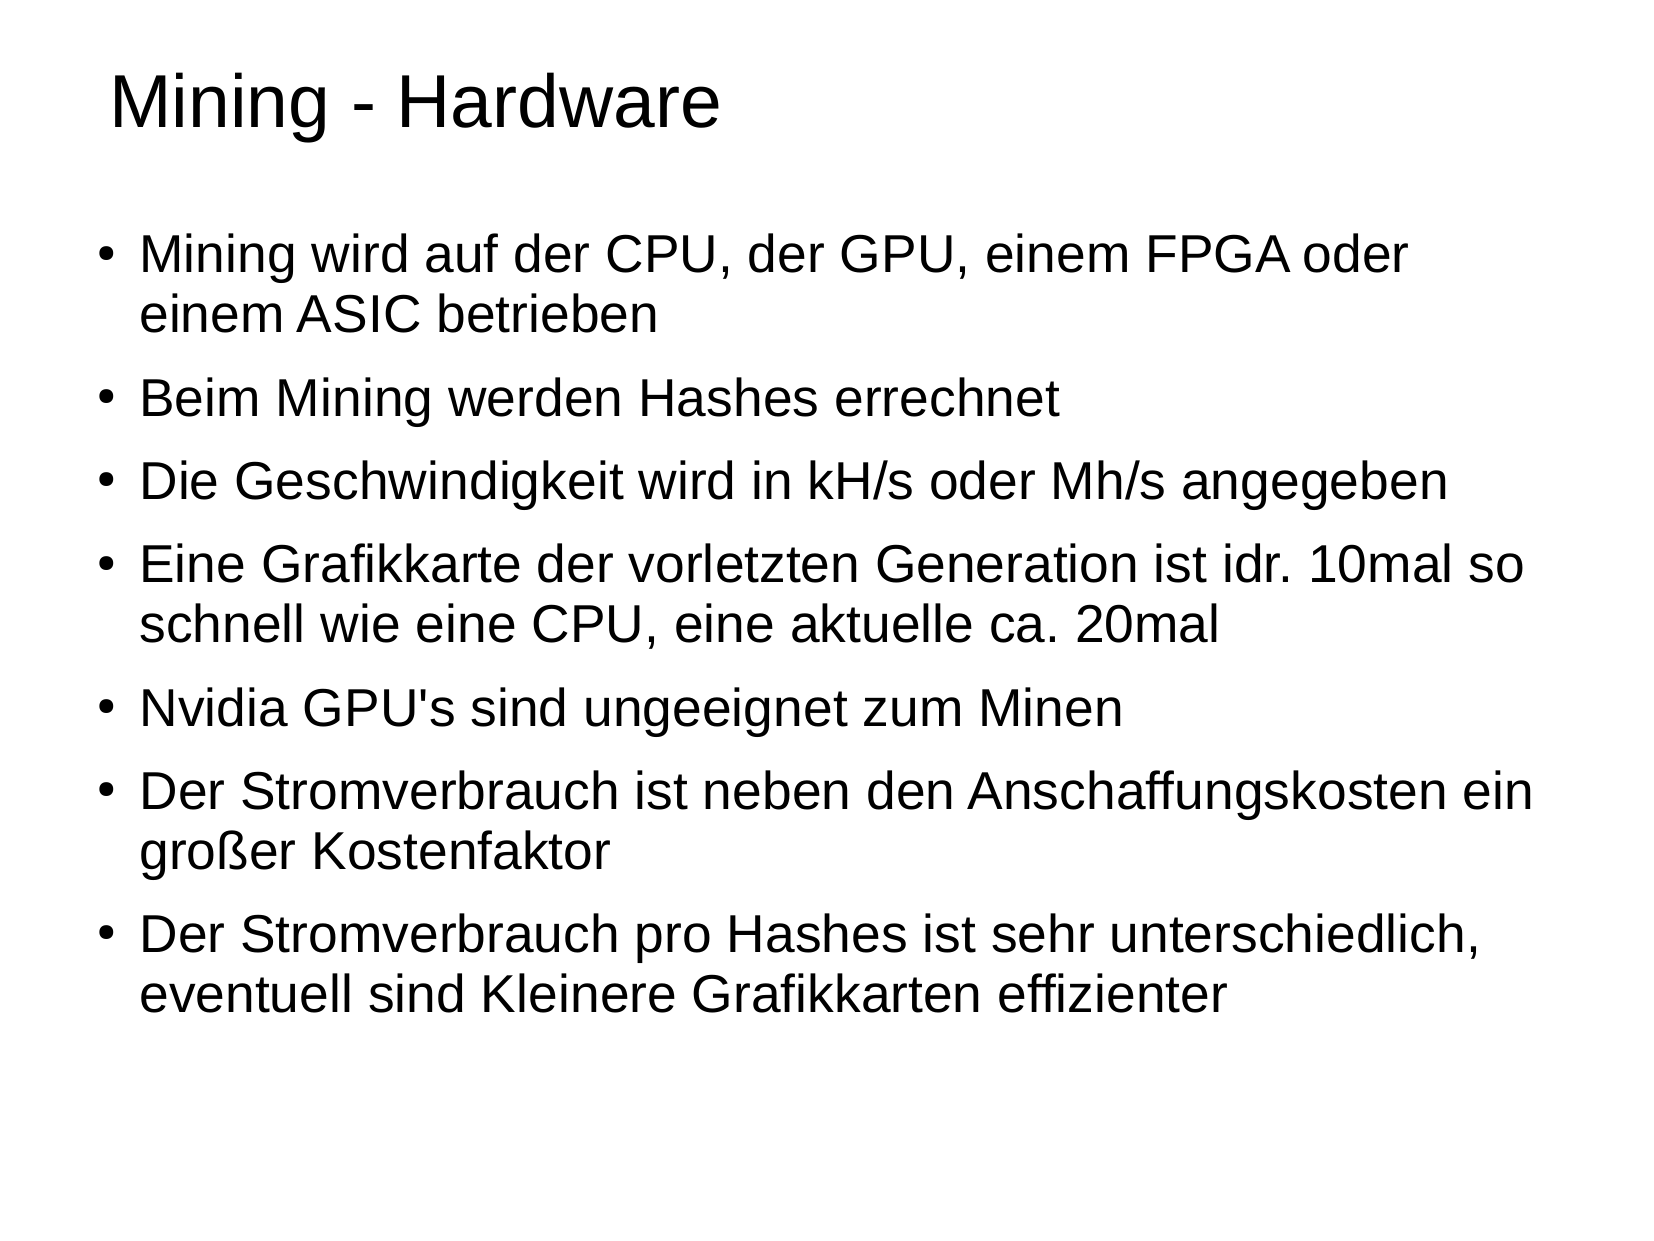

# Mining - Hardware
Mining wird auf der CPU, der GPU, einem FPGA oder einem ASIC betrieben
Beim Mining werden Hashes errechnet
Die Geschwindigkeit wird in kH/s oder Mh/s angegeben
Eine Grafikkarte der vorletzten Generation ist idr. 10mal so schnell wie eine CPU, eine aktuelle ca. 20mal
Nvidia GPU's sind ungeeignet zum Minen
Der Stromverbrauch ist neben den Anschaffungskosten ein großer Kostenfaktor
Der Stromverbrauch pro Hashes ist sehr unterschiedlich, eventuell sind Kleinere Grafikkarten effizienter